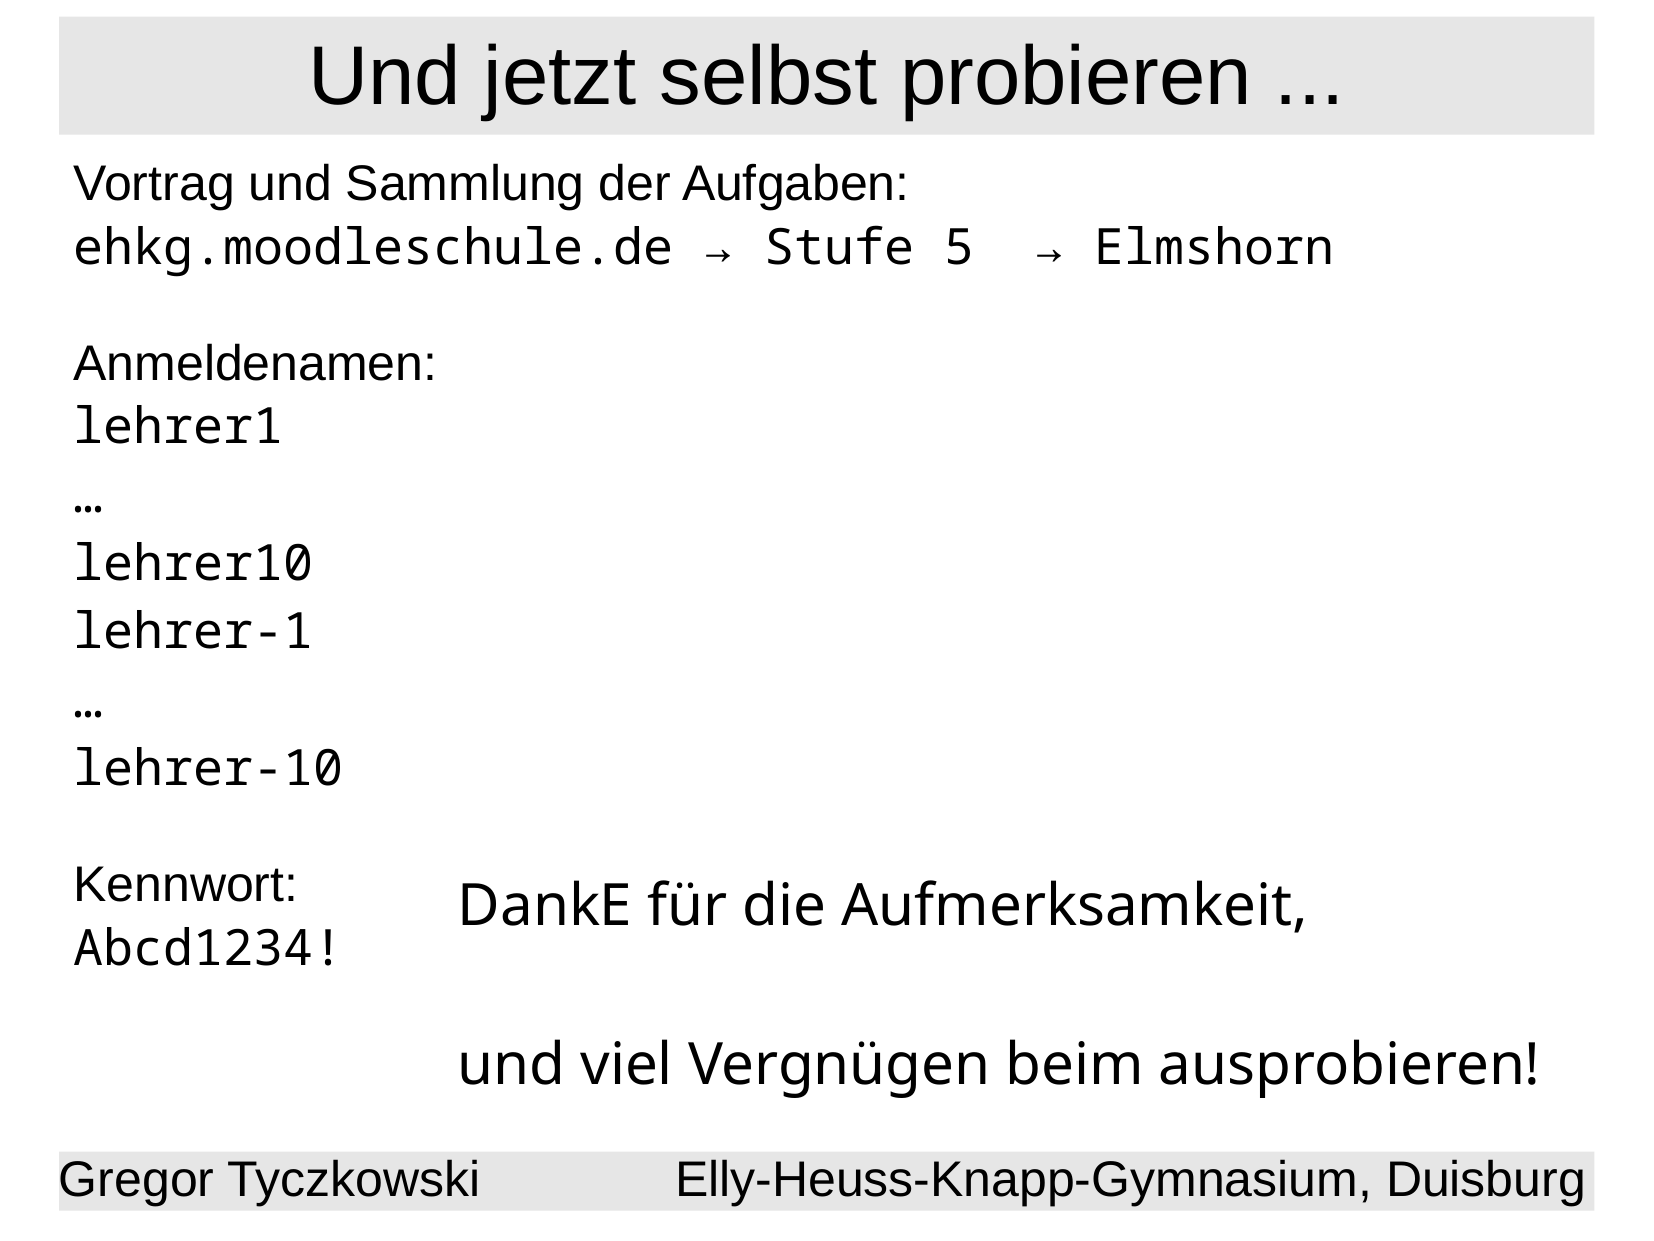

Und jetzt selbst probieren ...
Vortrag und Sammlung der Aufgaben:
ehkg.moodleschule.de → Stufe 5 → Elmshorn
Anmeldenamen:
lehrer1
…
lehrer10
lehrer-1
…
lehrer-10
Kennwort:
Abcd1234!
DankE für die Aufmerksamkeit,
und viel Vergnügen beim ausprobieren!
# Gregor Tyczkowski Elly-Heuss-Knapp-Gymnasium, Duisburg